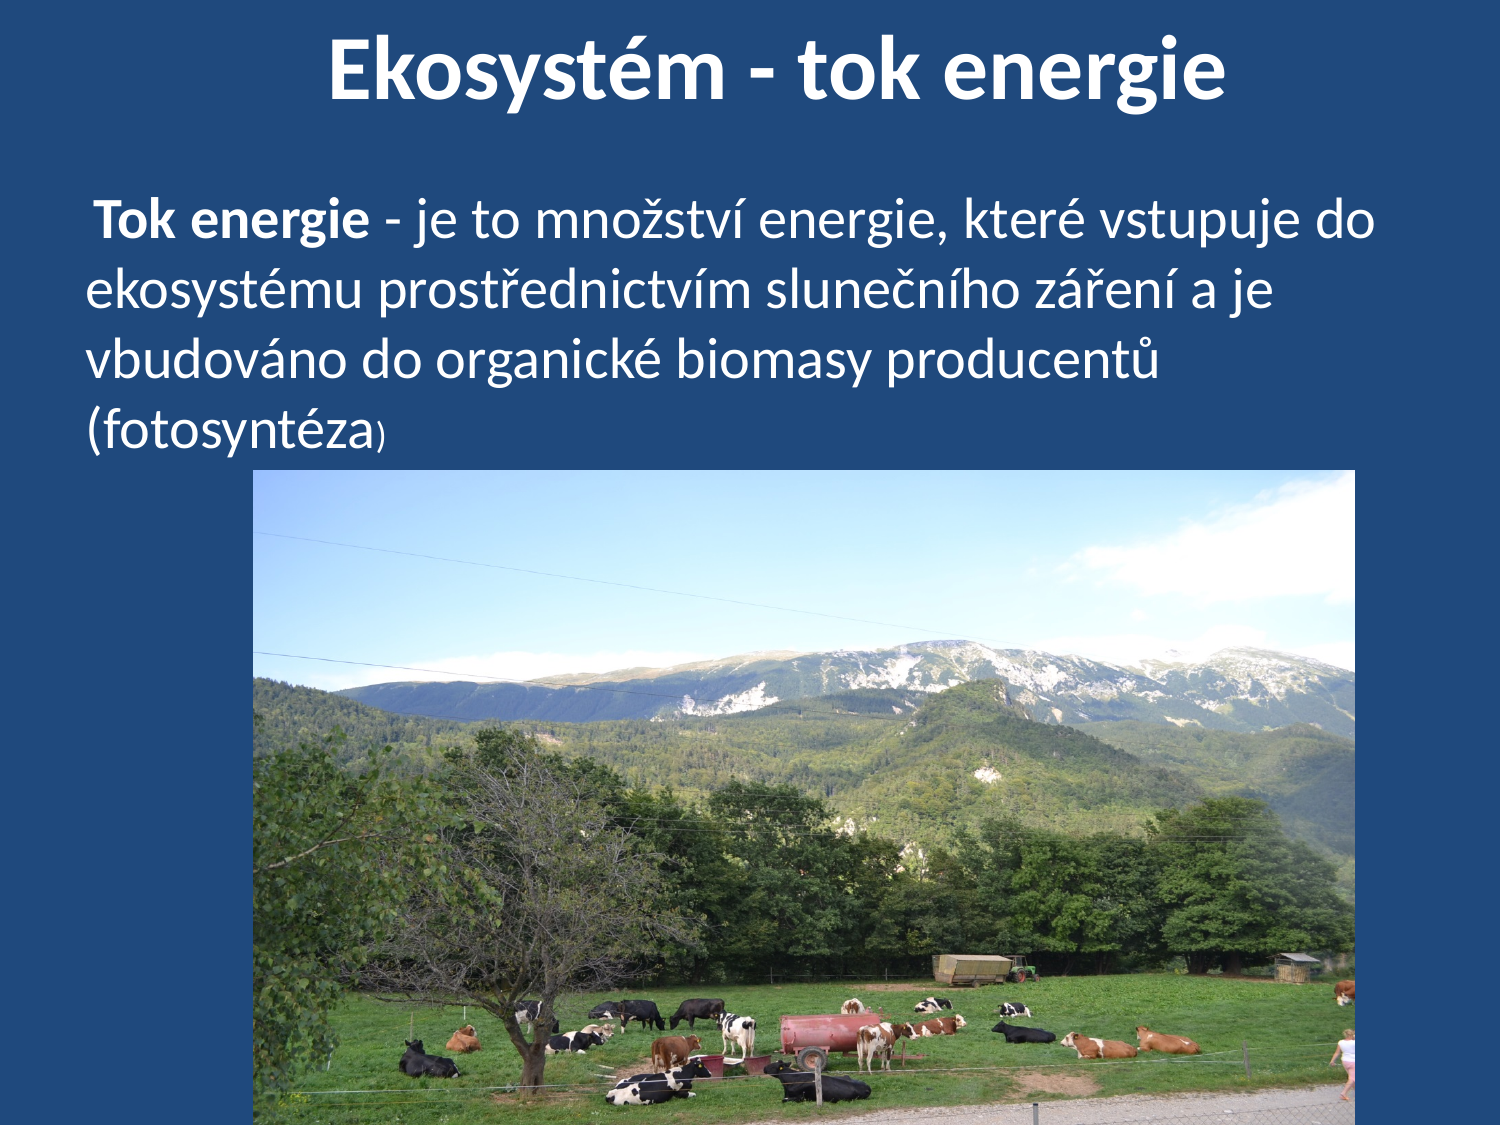

Ekosystém - tok energie
 Tok energie - je to množství energie, které vstupuje do ekosystému prostřednictvím slunečního záření a je vbudováno do organické biomasy producentů (fotosyntéza)